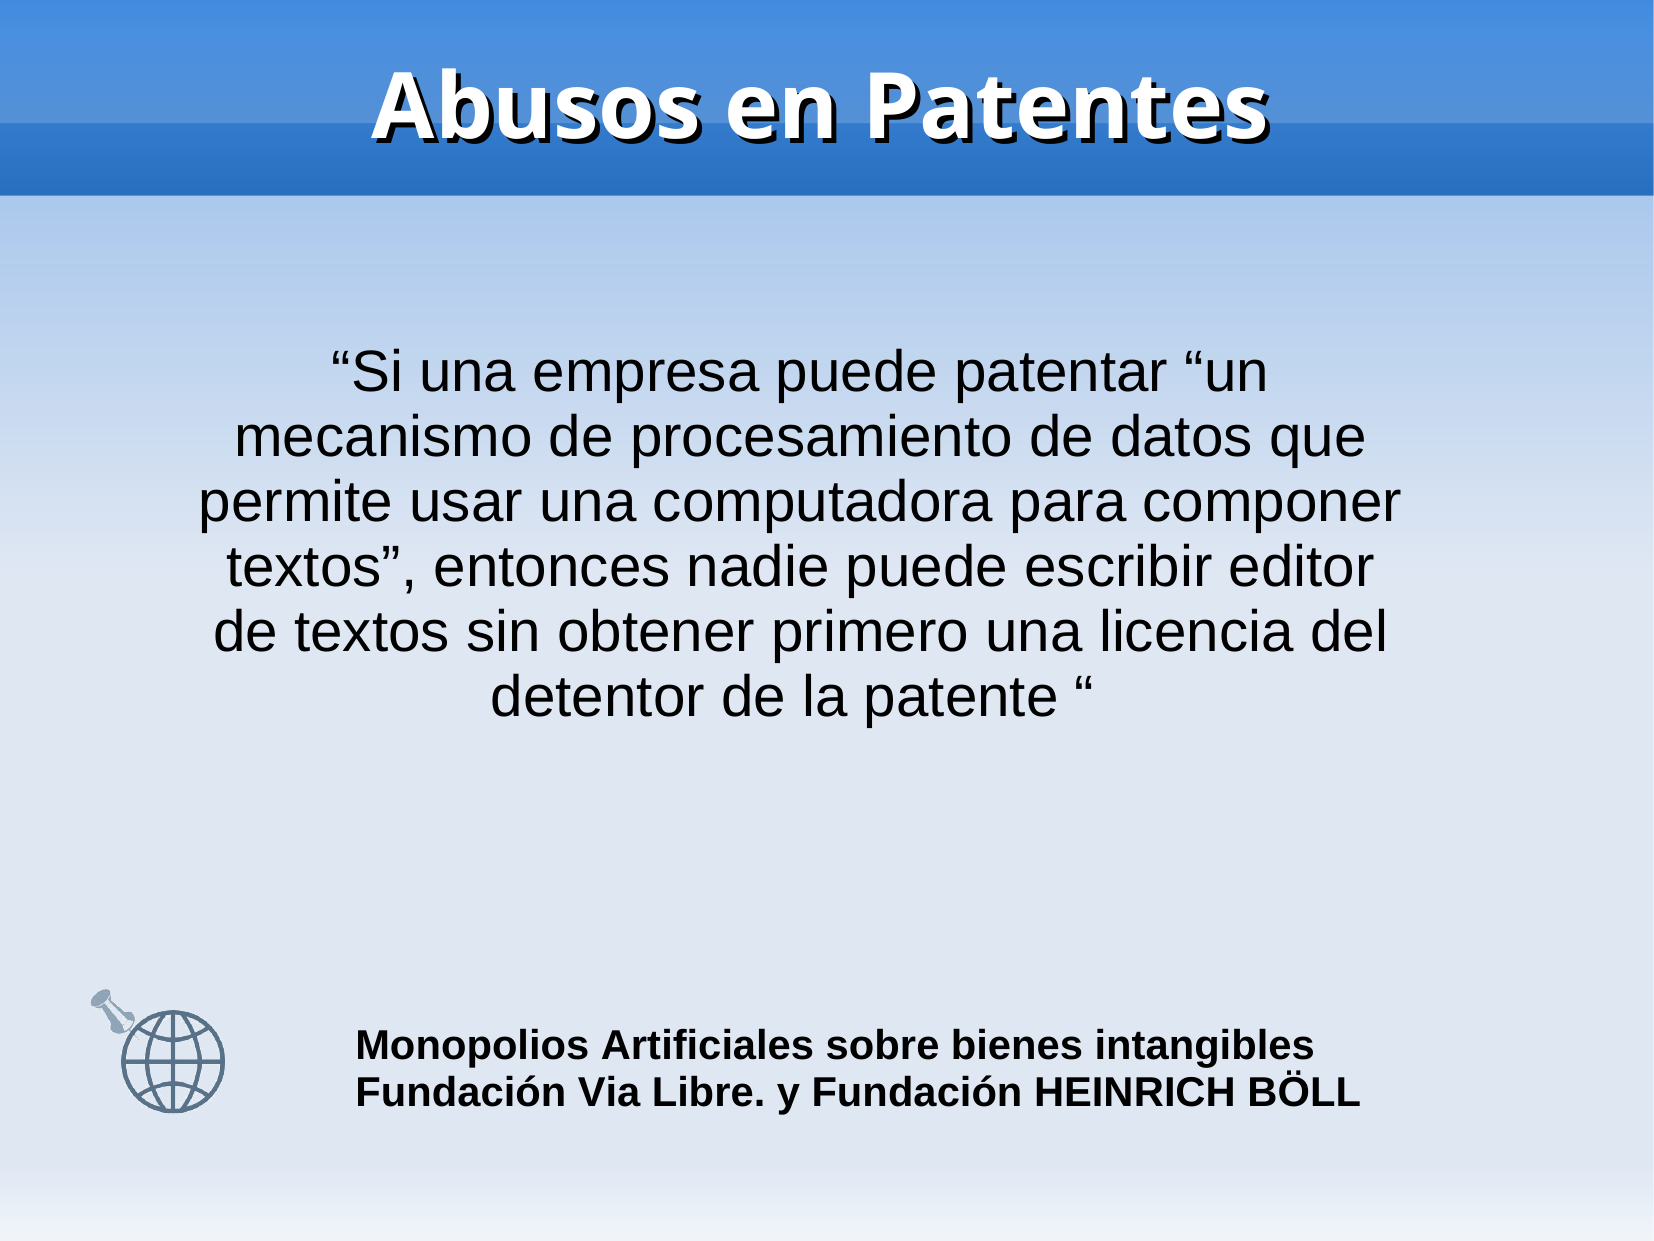

# Abusos en Patentes
“Si una empresa puede patentar “un mecanismo de procesamiento de datos que permite usar una computadora para componer textos”, entonces nadie puede escribir editor de textos sin obtener primero una licencia del detentor de la patente “
Monopolios Artificiales sobre bienes intangibles
Fundación Via Libre. y Fundación HEINRICH BÖLL